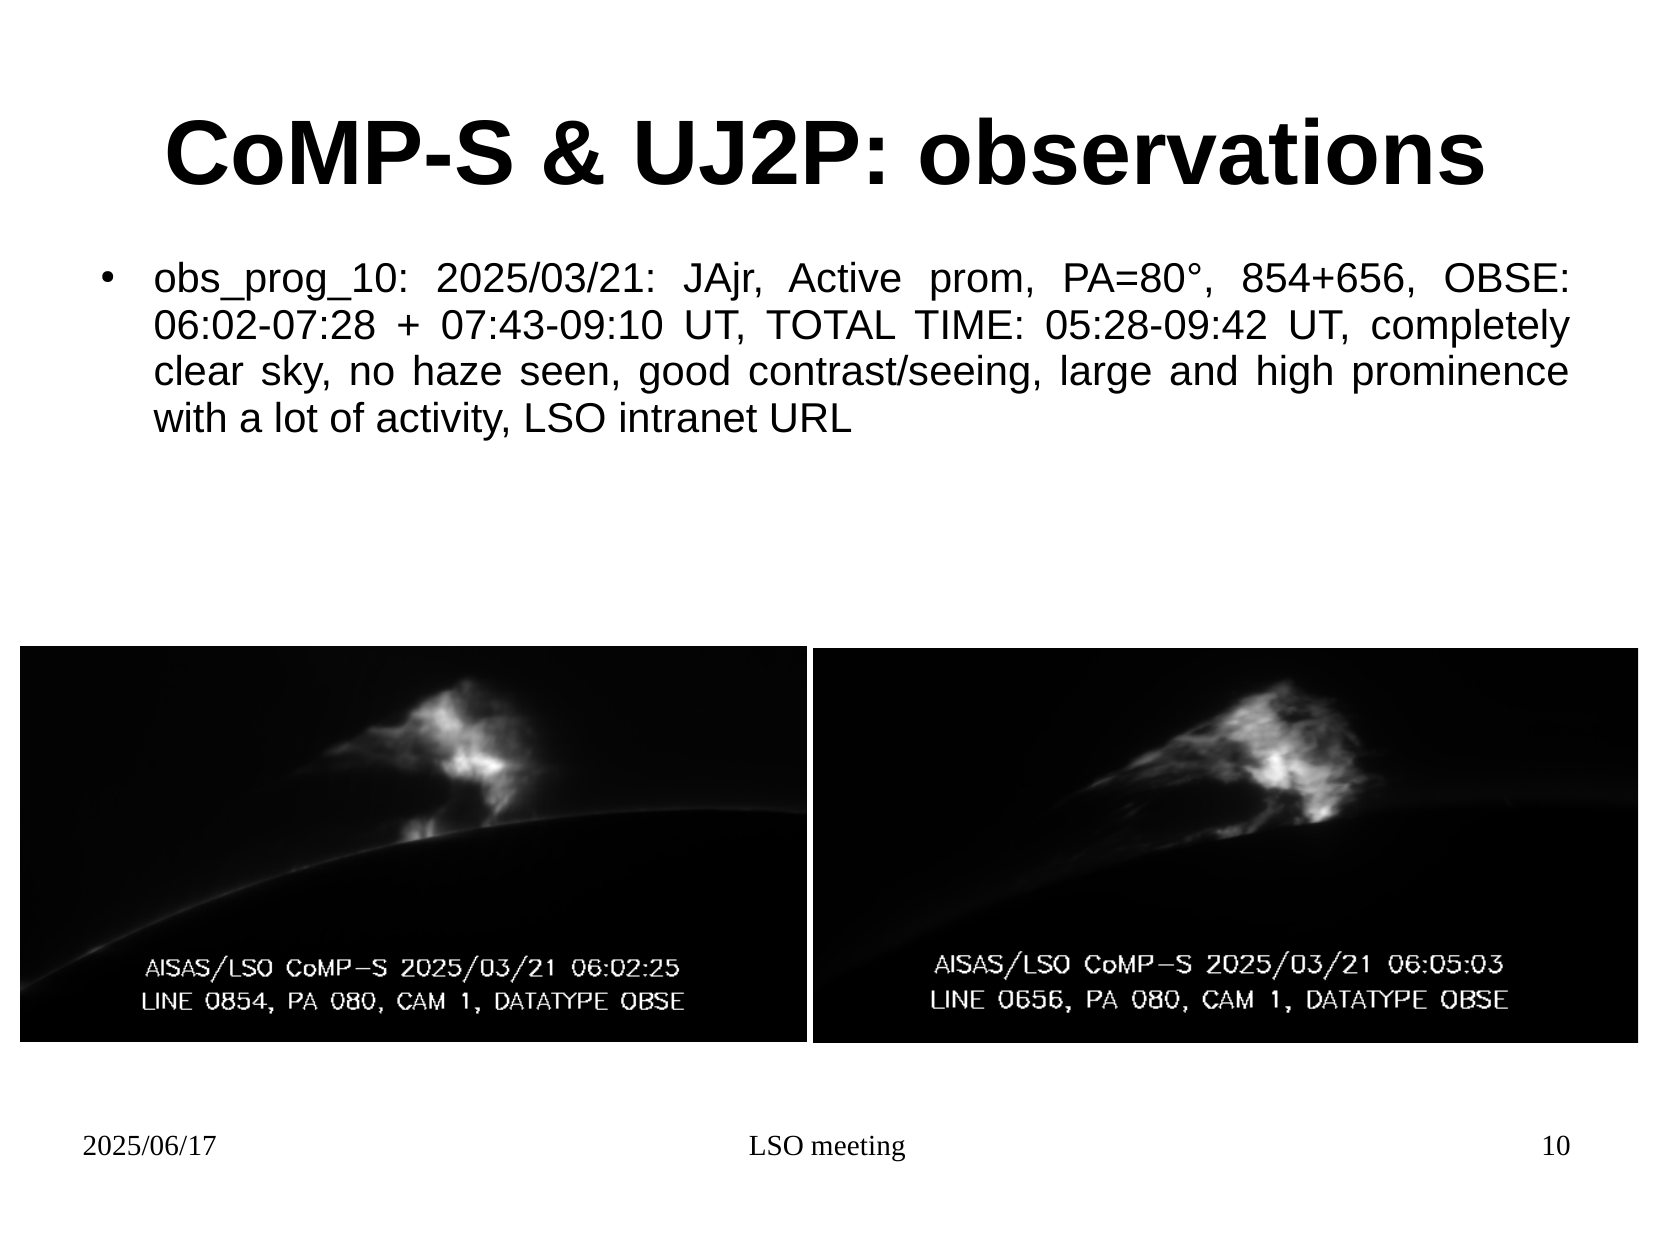

# CoMP-S & UJ2P: observations
obs_prog_10: 2025/03/21: JAjr, Active prom, PA=80°, 854+656, OBSE: 06:02-07:28 + 07:43-09:10 UT, TOTAL TIME: 05:28-09:42 UT, completely clear sky, no haze seen, good contrast/seeing, large and high prominence with a lot of activity, LSO intranet URL
2025/06/17
LSO meeting
10